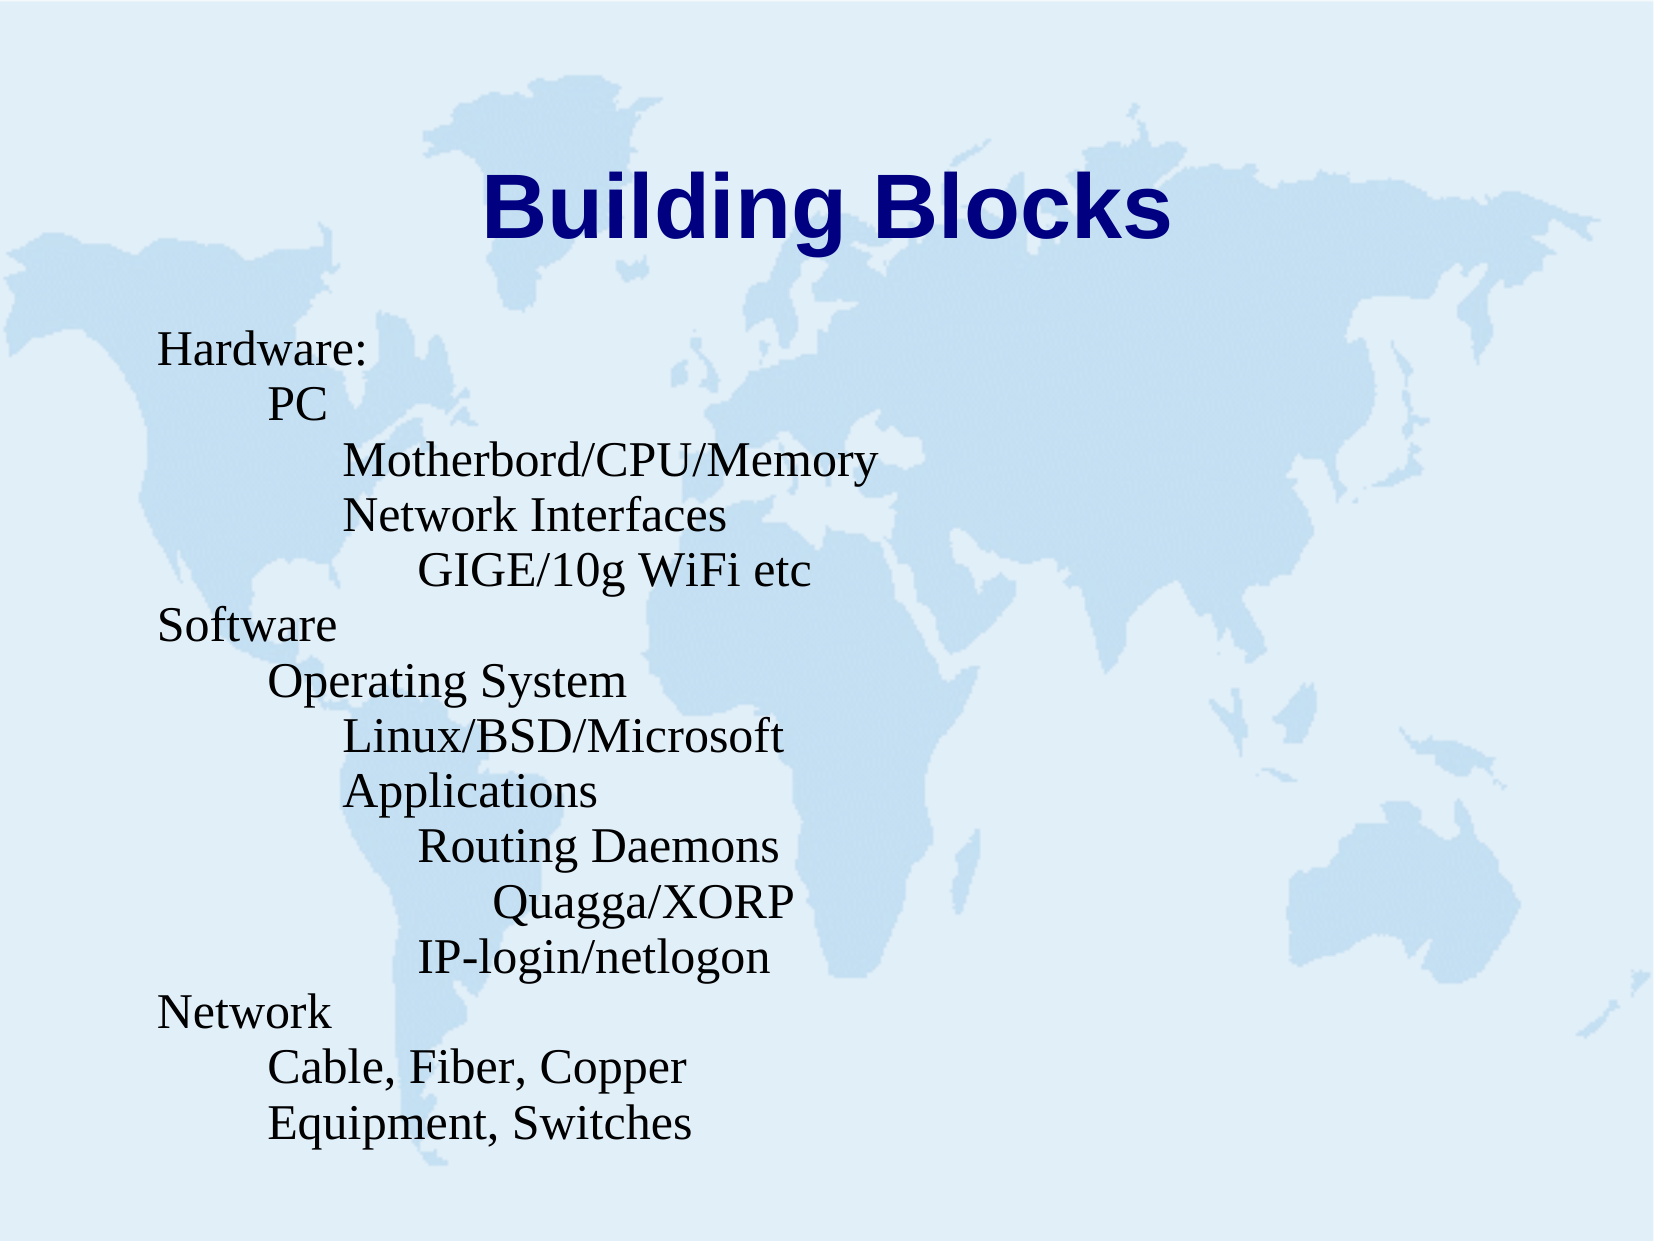

# Building Blocks
Hardware:
	PC
		Motherbord/CPU/Memory
		Network Interfaces
			GIGE/10g WiFi etc
Software
	Operating System
		Linux/BSD/Microsoft
		Applications
			Routing Daemons
				Quagga/XORP
			IP-login/netlogon
Network
	Cable, Fiber, Copper
	Equipment, Switches